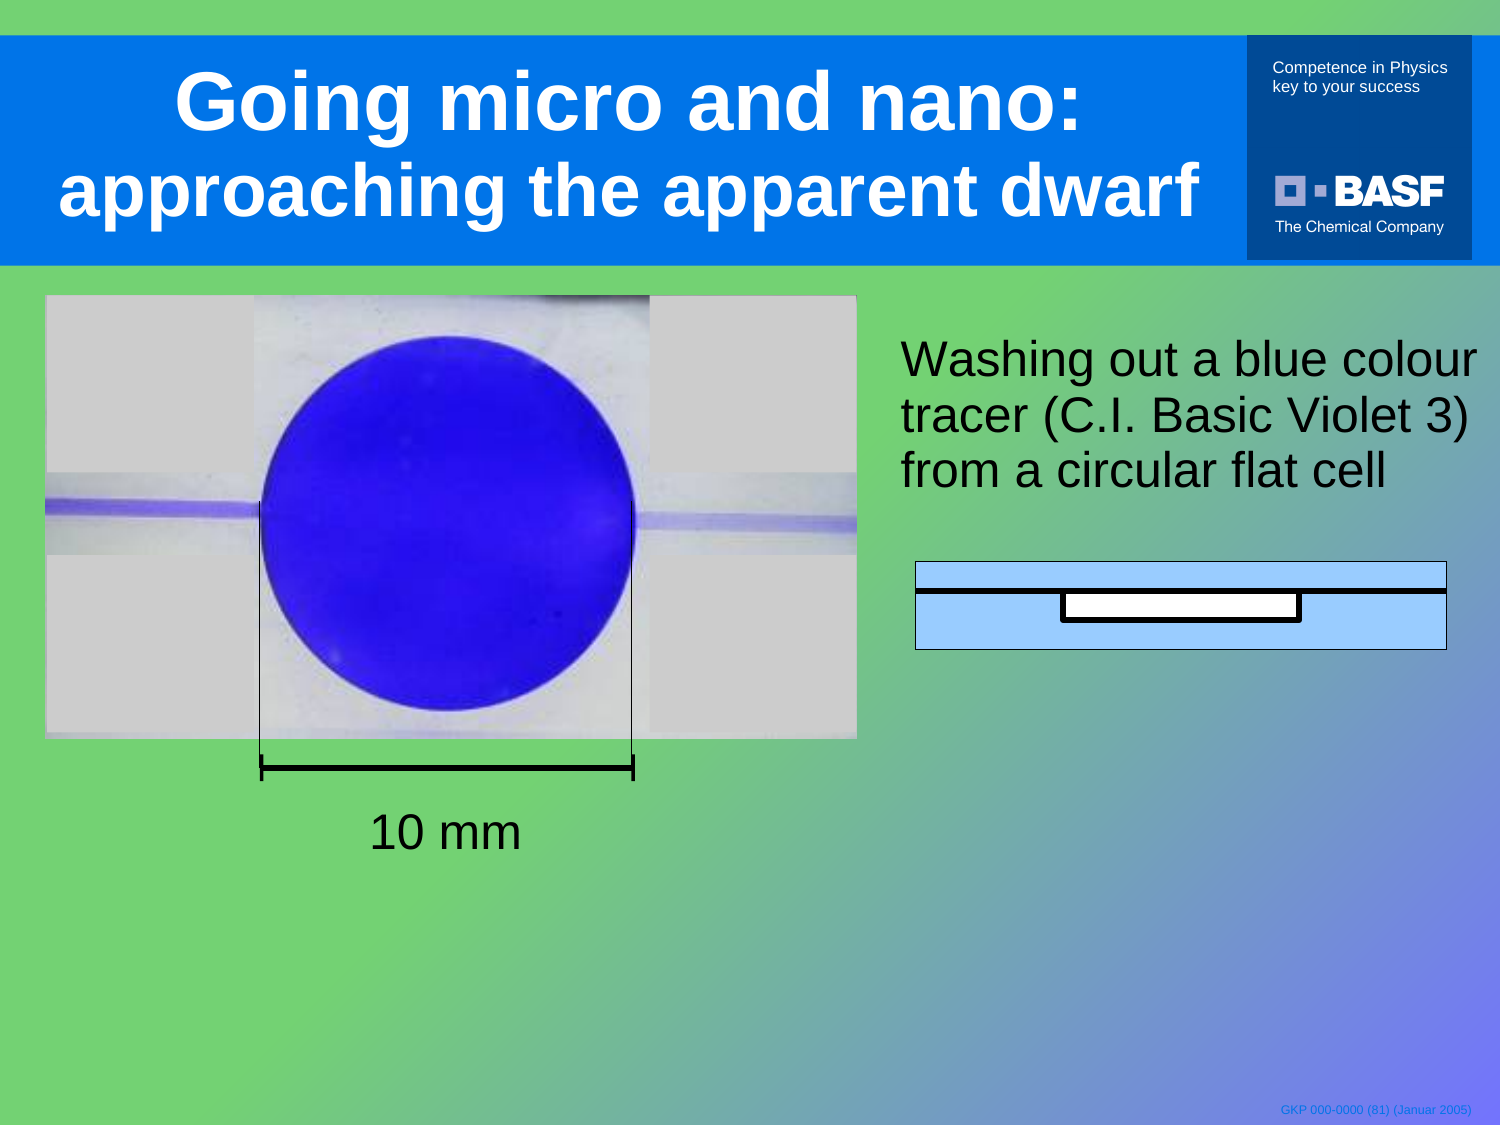

# Going micro and nano: approaching the apparent dwarf
Washing out a blue colour
tracer (C.I. Basic Violet 3)
from a circular flat cell
10 mm